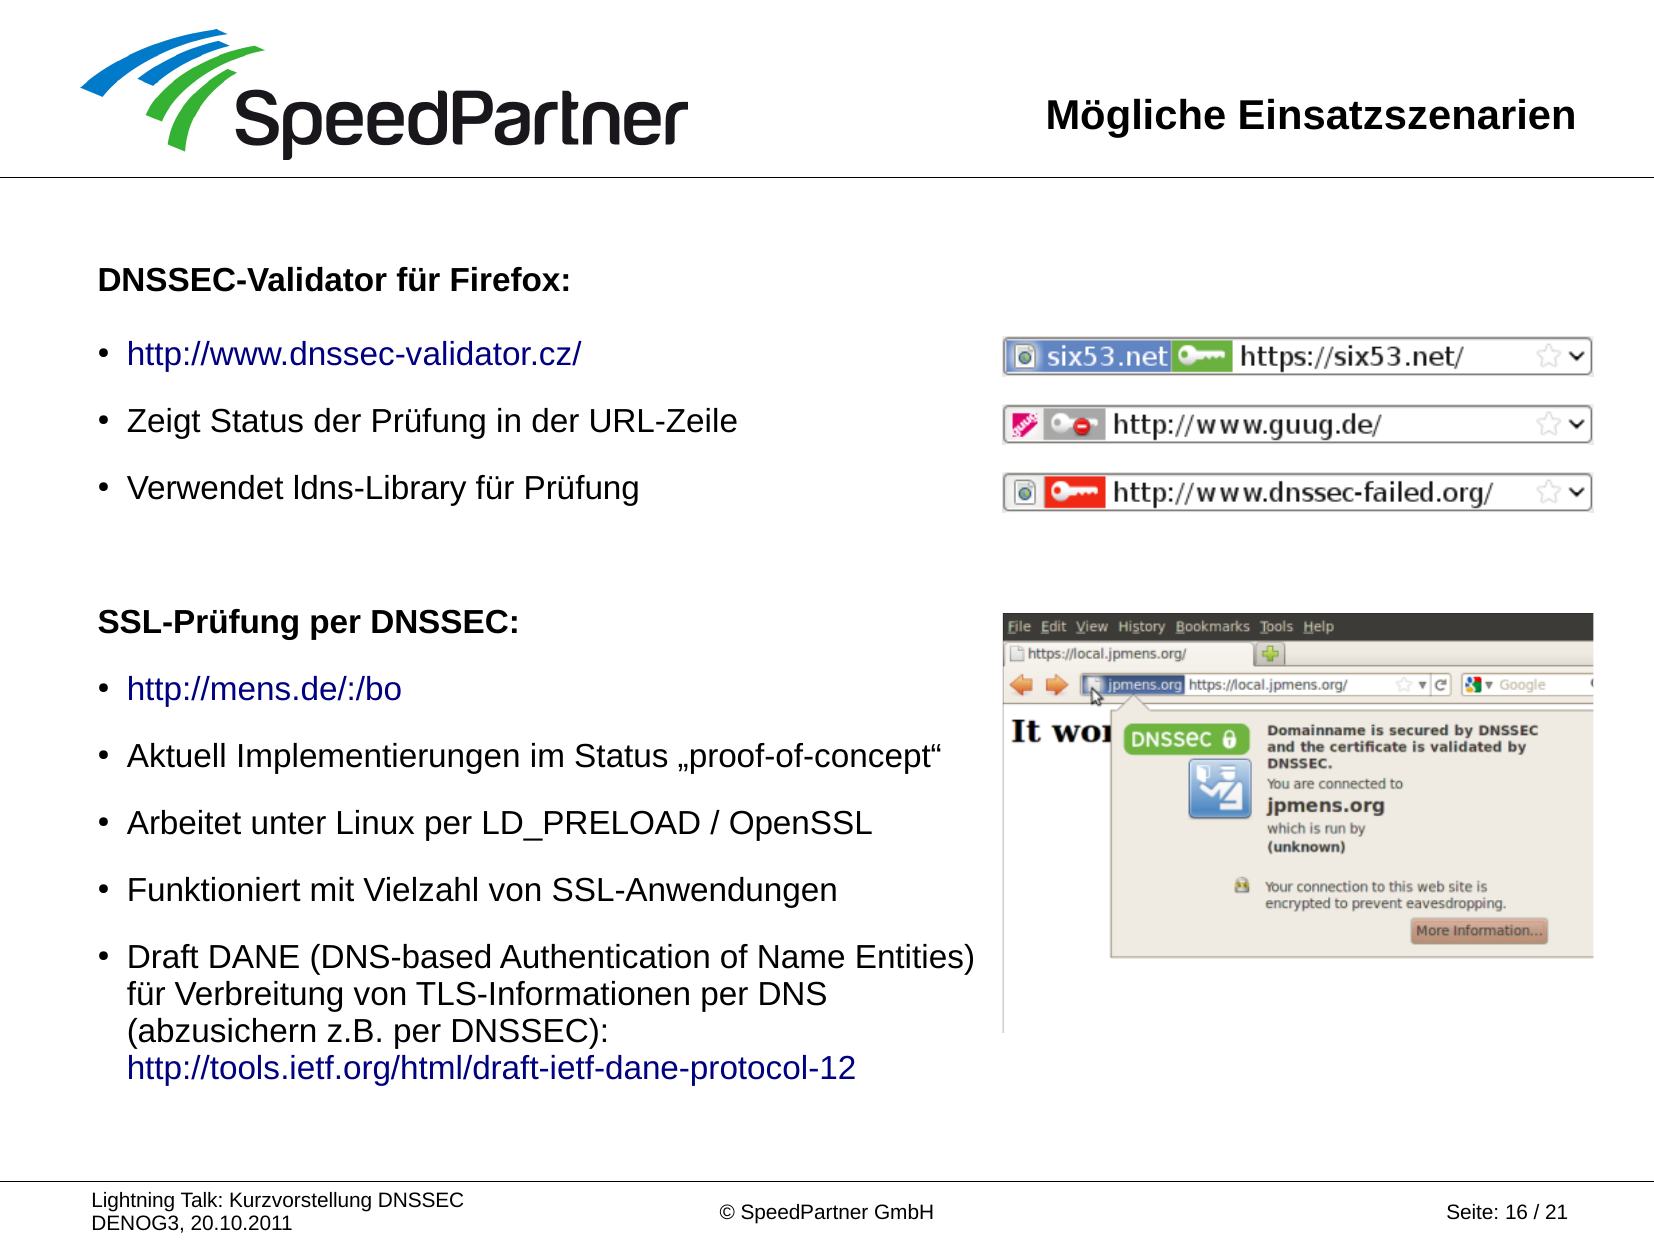

# Mögliche Einsatzszenarien
DNSSEC-Validator für Firefox:
http://www.dnssec-validator.cz/
Zeigt Status der Prüfung in der URL-Zeile
Verwendet ldns-Library für Prüfung
SSL-Prüfung per DNSSEC:
http://mens.de/:/bo
Aktuell Implementierungen im Status „proof-of-concept“
Arbeitet unter Linux per LD_PRELOAD / OpenSSL
Funktioniert mit Vielzahl von SSL-Anwendungen
Draft DANE (DNS-based Authentication of Name Entities)
für Verbreitung von TLS-Informationen per DNS
(abzusichern z.B. per DNSSEC):
http://tools.ietf.org/html/draft-ietf-dane-protocol-12